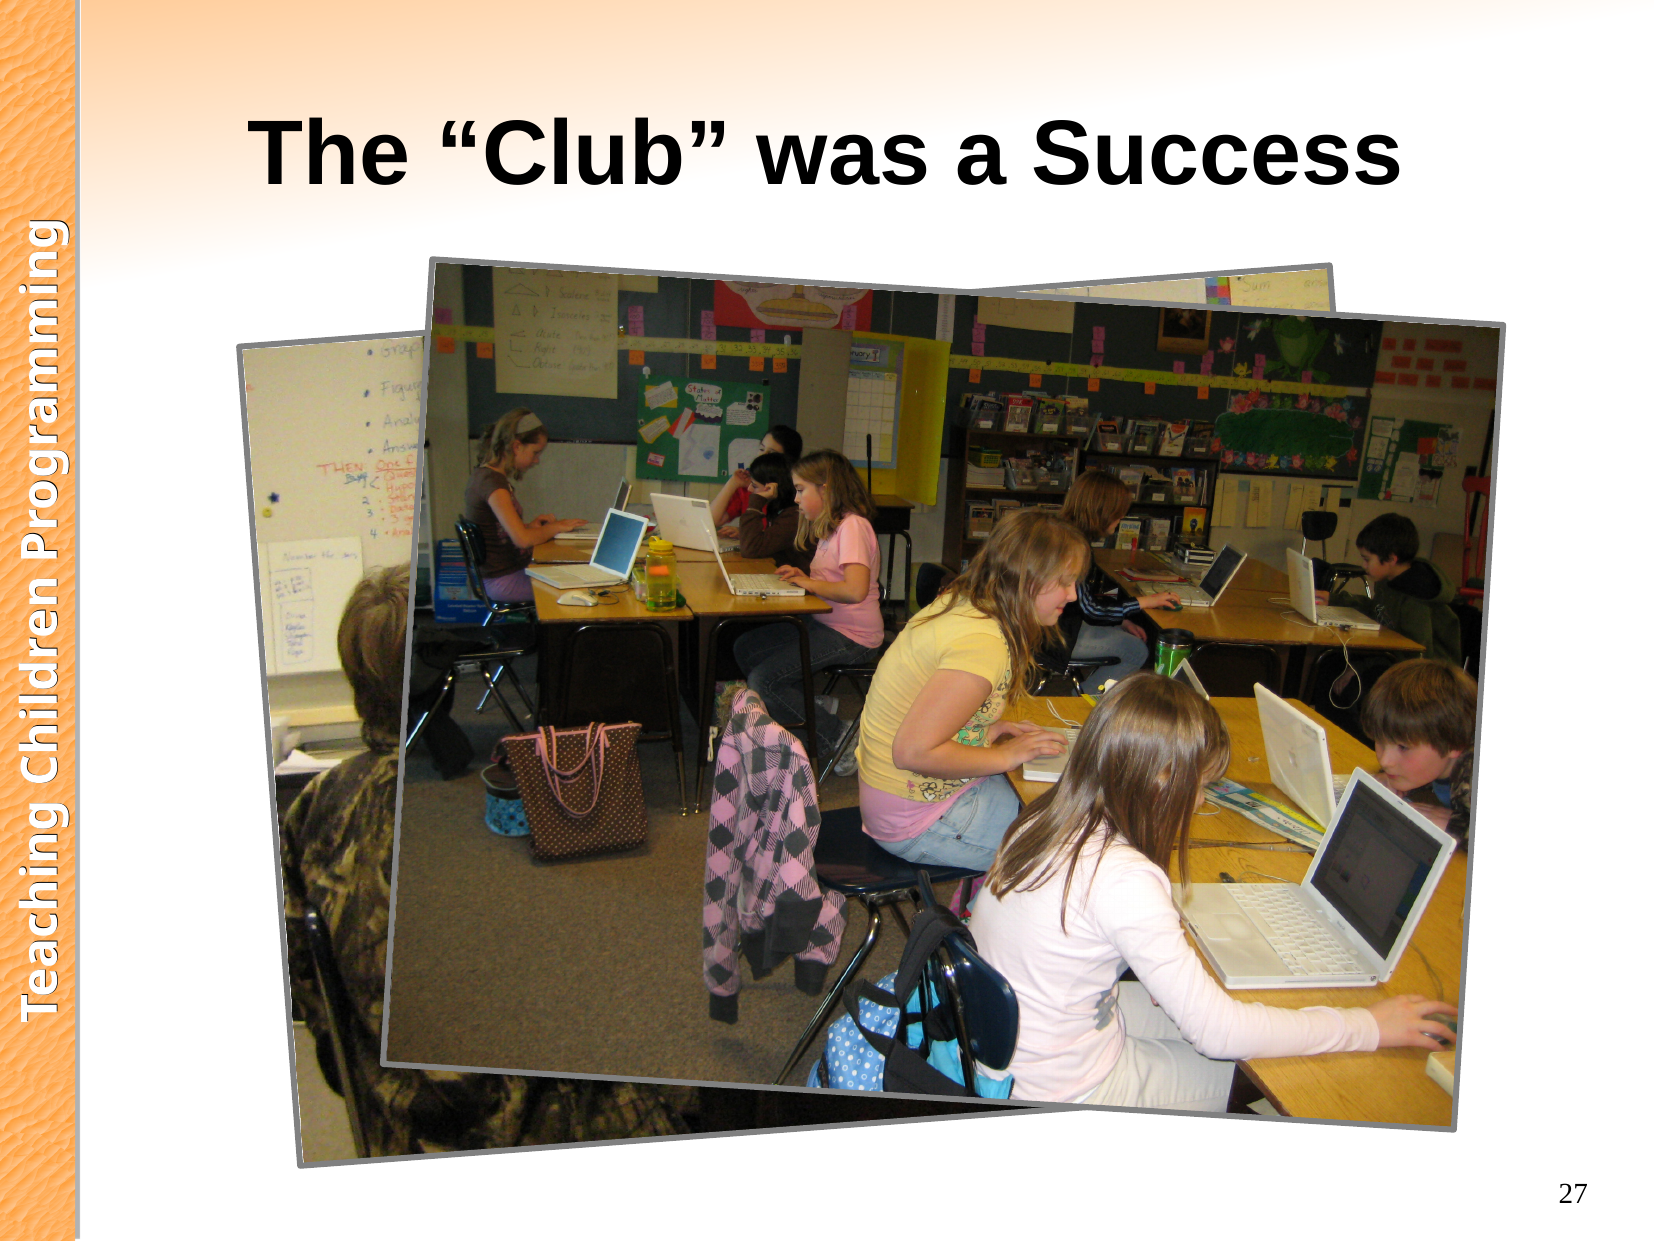

# The “Club” was a Success
27